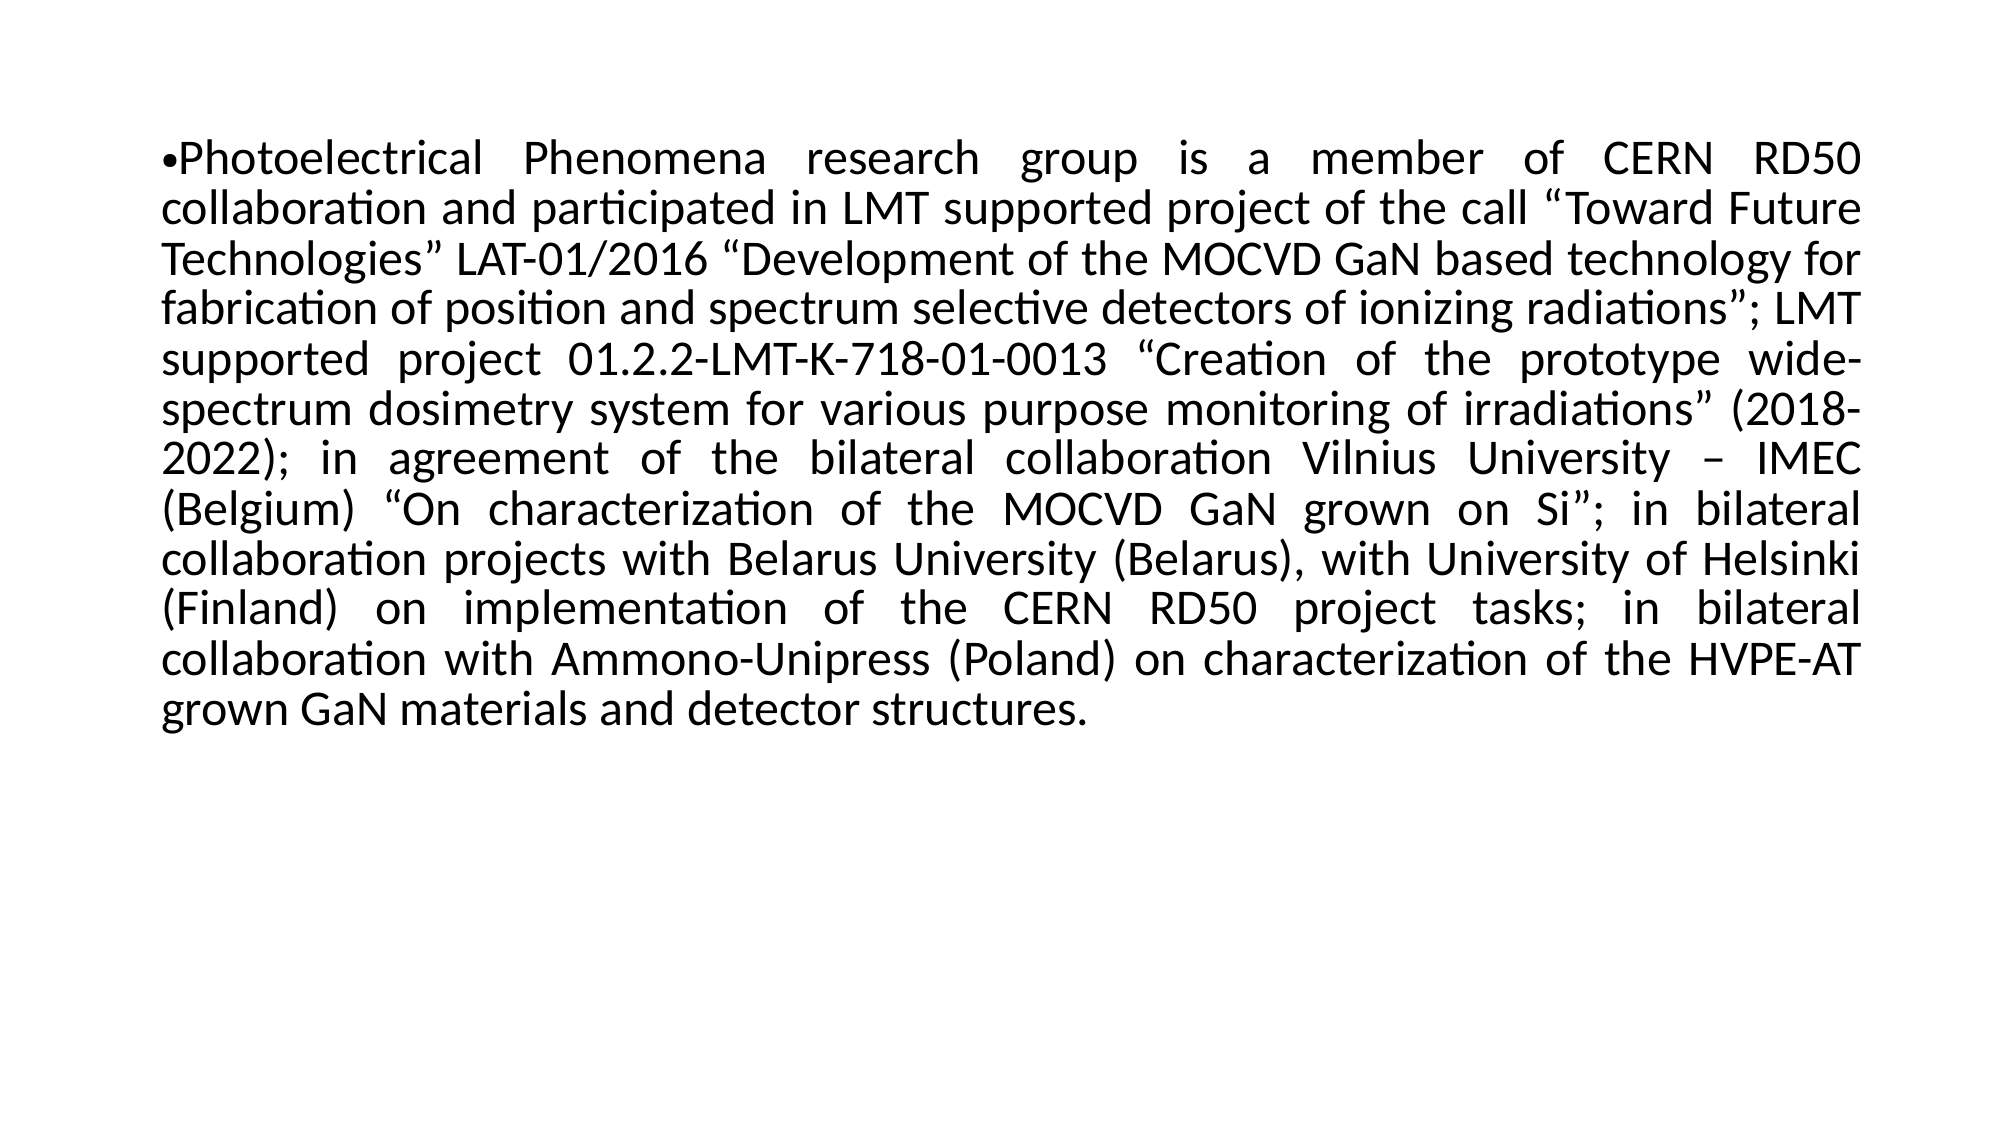

Photoelectrical Phenomena research group is a member of CERN RD50 collaboration and participated in LMT supported project of the call “Toward Future Technologies” LAT-01/2016 “Development of the MOCVD GaN based technology for fabrication of position and spectrum selective detectors of ionizing radiations”; LMT supported project 01.2.2-LMT-K-718-01-0013 “Creation of the prototype wide-spectrum dosimetry system for various purpose monitoring of irradiations” (2018-2022); in agreement of the bilateral collaboration Vilnius University – IMEC (Belgium) “On characterization of the MOCVD GaN grown on Si”; in bilateral collaboration projects with Belarus University (Belarus), with University of Helsinki (Finland) on implementation of the CERN RD50 project tasks; in bilateral collaboration with Ammono-Unipress (Poland) on characterization of the HVPE-AT grown GaN materials and detector structures.